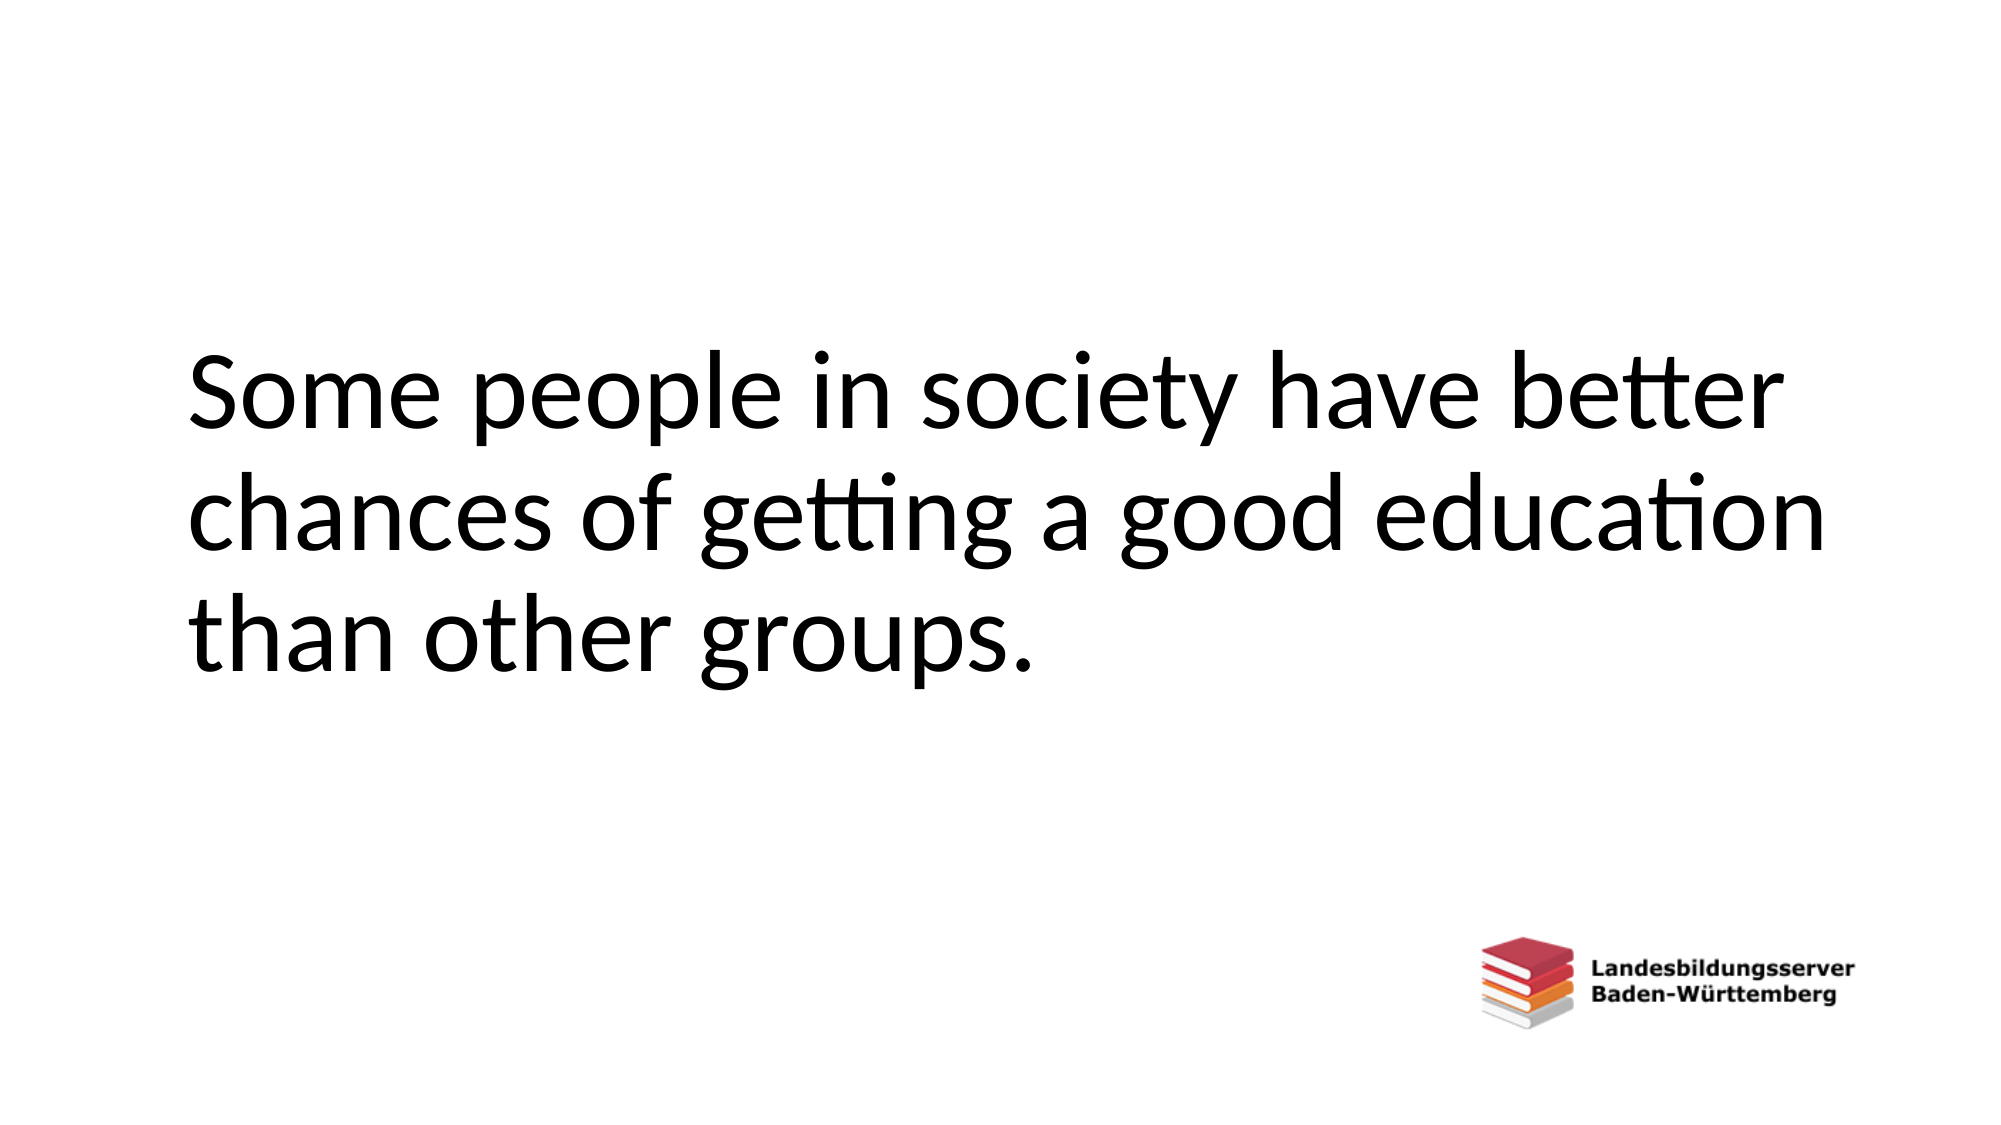

# Some people in society have better chances of getting a good education than other groups.